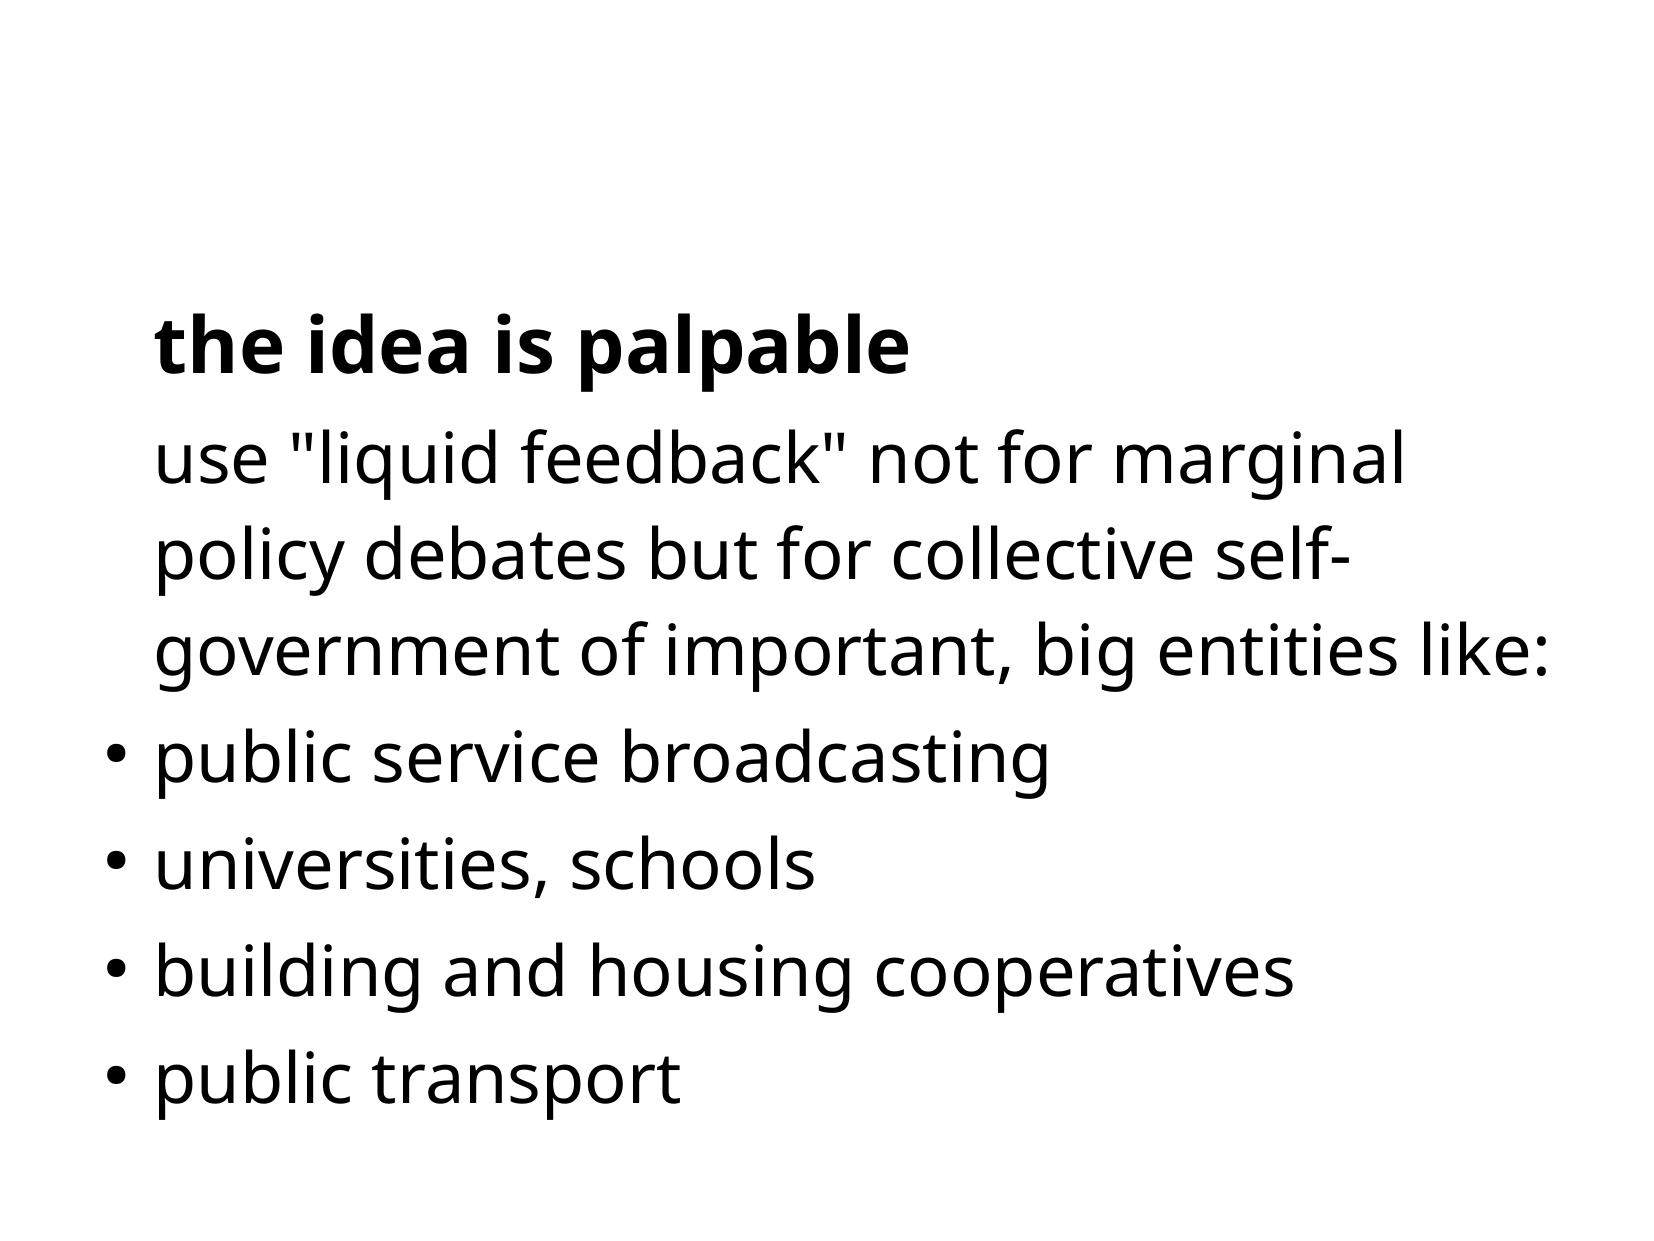

# the idea is palpable
use "liquid feedback" not for marginal policy debates but for collective self-government of important, big entities like:
public service broadcasting
universities, schools
building and housing cooperatives
public transport